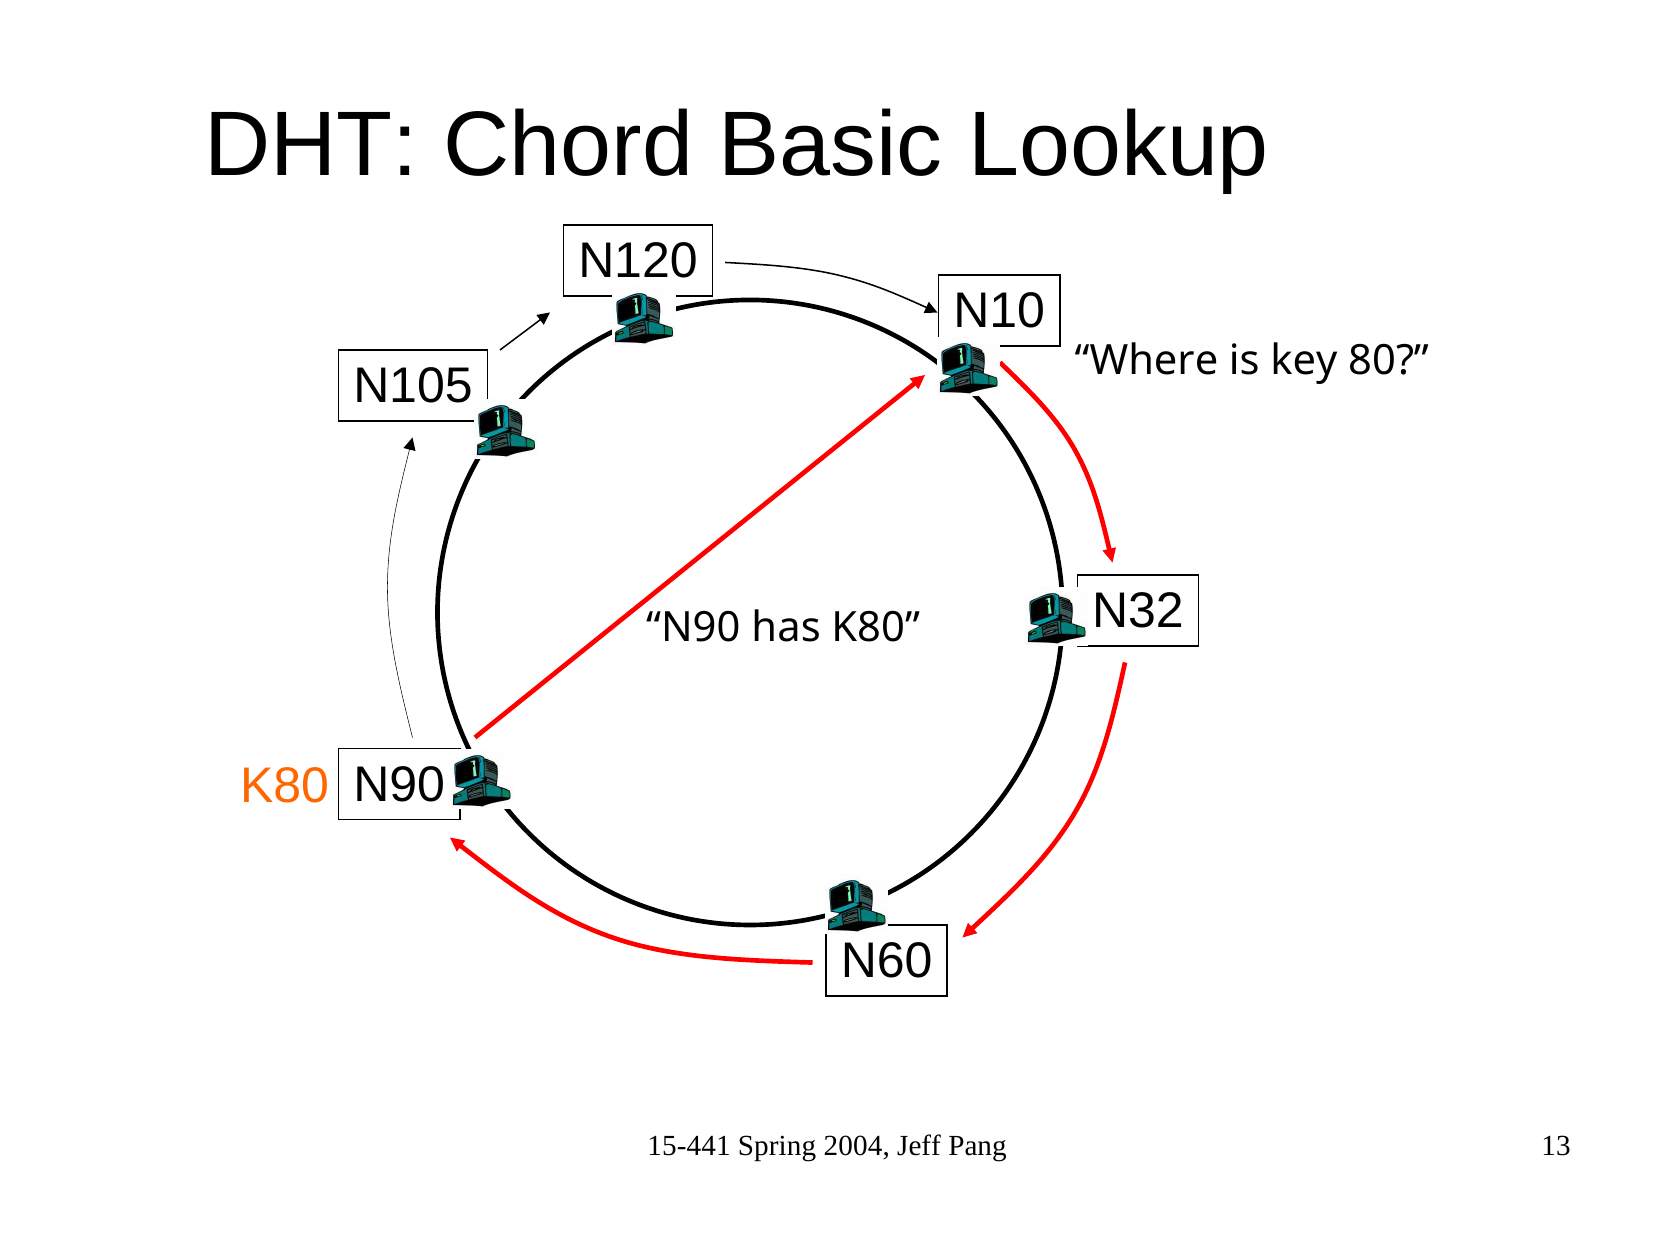

# DHT: Chord Basic Lookup
N120
N10
“Where is key 80?”
N105
N32
“N90 has K80”
N90
K80
N60
15-441 Spring 2004, Jeff Pang
13